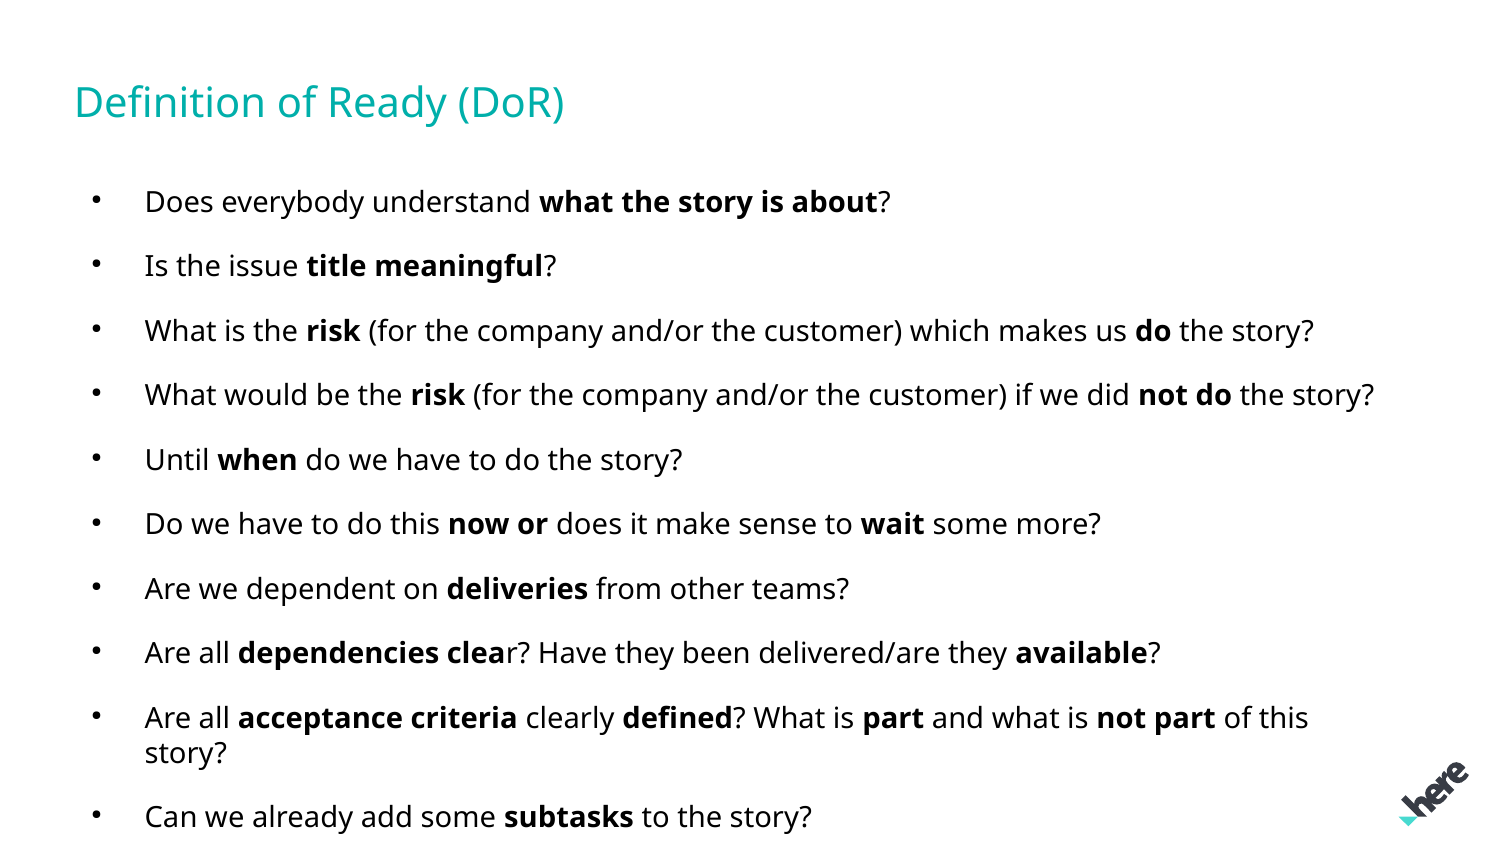

# Definition of Ready (DoR)
Does everybody understand what the story is about?
Is the issue title meaningful?
What is the risk (for the company and/or the customer) which makes us do the story?
What would be the risk (for the company and/or the customer) if we did not do the story?
Until when do we have to do the story?
Do we have to do this now or does it make sense to wait some more?
Are we dependent on deliveries from other teams?
Are all dependencies clear? Have they been delivered/are they available?
Are all acceptance criteria clearly defined? What is part and what is not part of this story?
Can we already add some subtasks to the story?